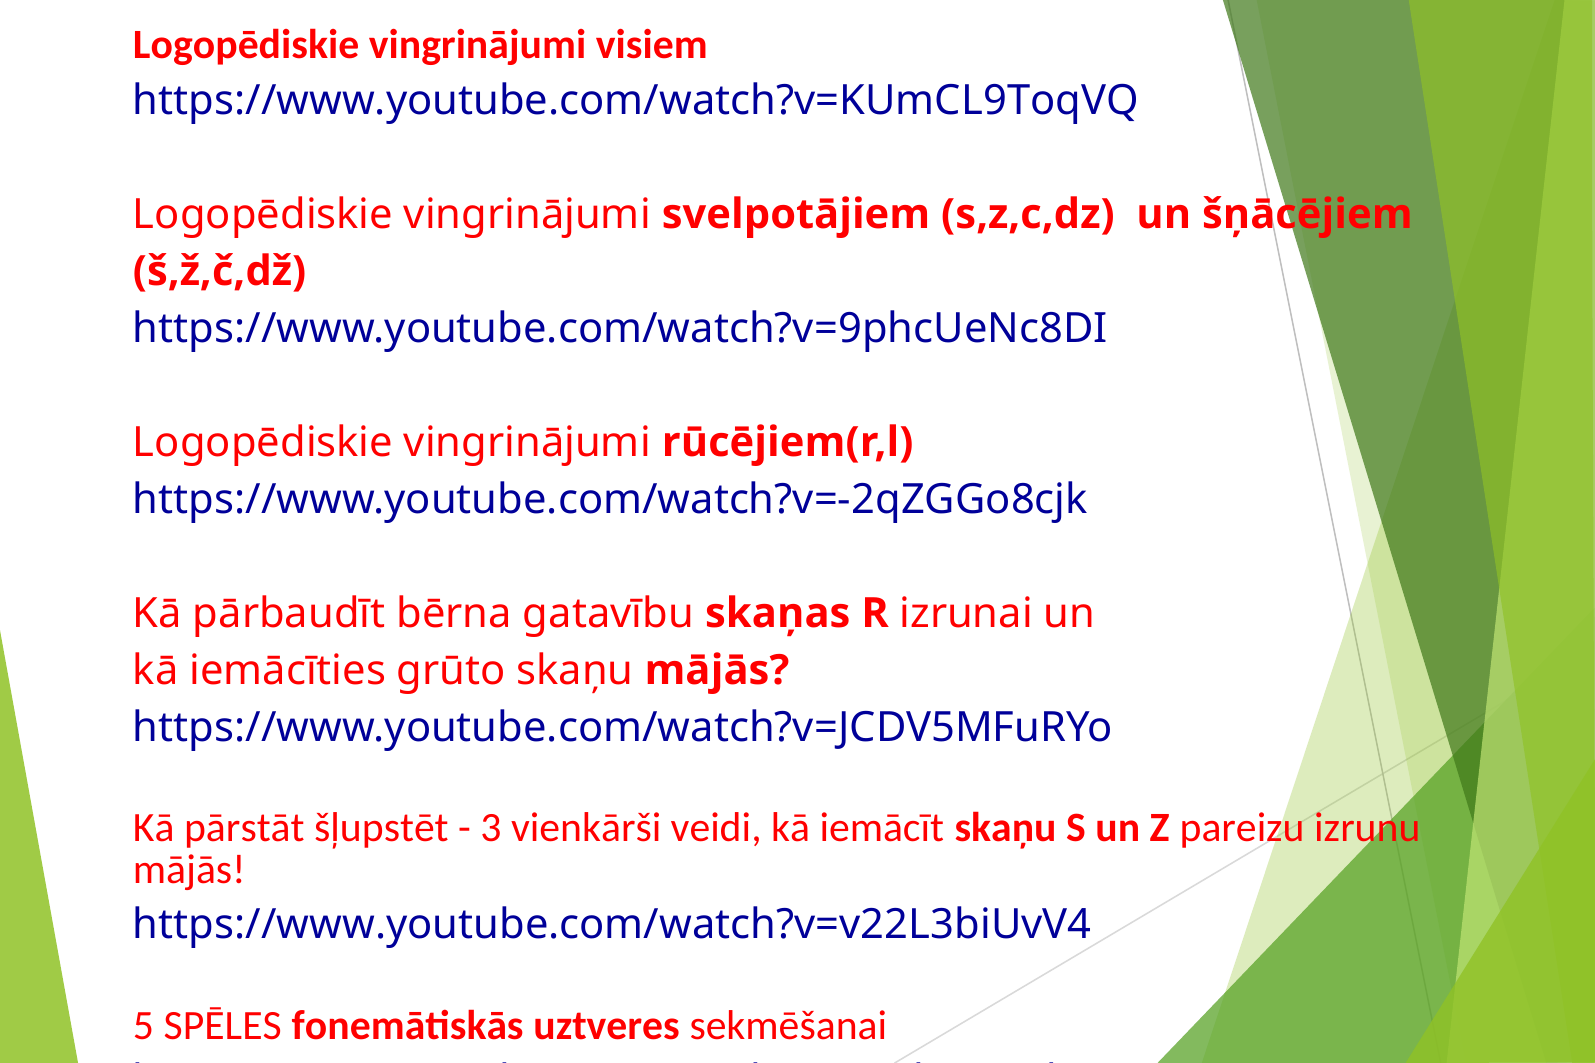

Logopēdiskie vingrinājumi visiem
https://www.youtube.com/watch?v=KUmCL9ToqVQ
Logopēdiskie vingrinājumi svelpotājiem (s,z,c,dz) un šņācējiem (š,ž,č,dž)
https://www.youtube.com/watch?v=9phcUeNc8DI
Logopēdiskie vingrinājumi rūcējiem(r,l)
https://www.youtube.com/watch?v=-2qZGGo8cjk
Kā pārbaudīt bērna gatavību skaņas R izrunai un
kā iemācīties grūto skaņu mājās?
https://www.youtube.com/watch?v=JCDV5MFuRYo
Kā pārstāt šļupstēt - 3 vienkārši veidi, kā iemācīt skaņu S un Z pareizu izrunu mājās!
https://www.youtube.com/watch?v=v22L3biUvV4
5 SPĒLES fonemātiskās uztveres sekmēšanai
https://www.youtube.com/watch?v=28ubExtyid4
Elpošanas vingrinājumu komplekss
https://www.youtube.com/watch?v=vjDrN2t9FMc